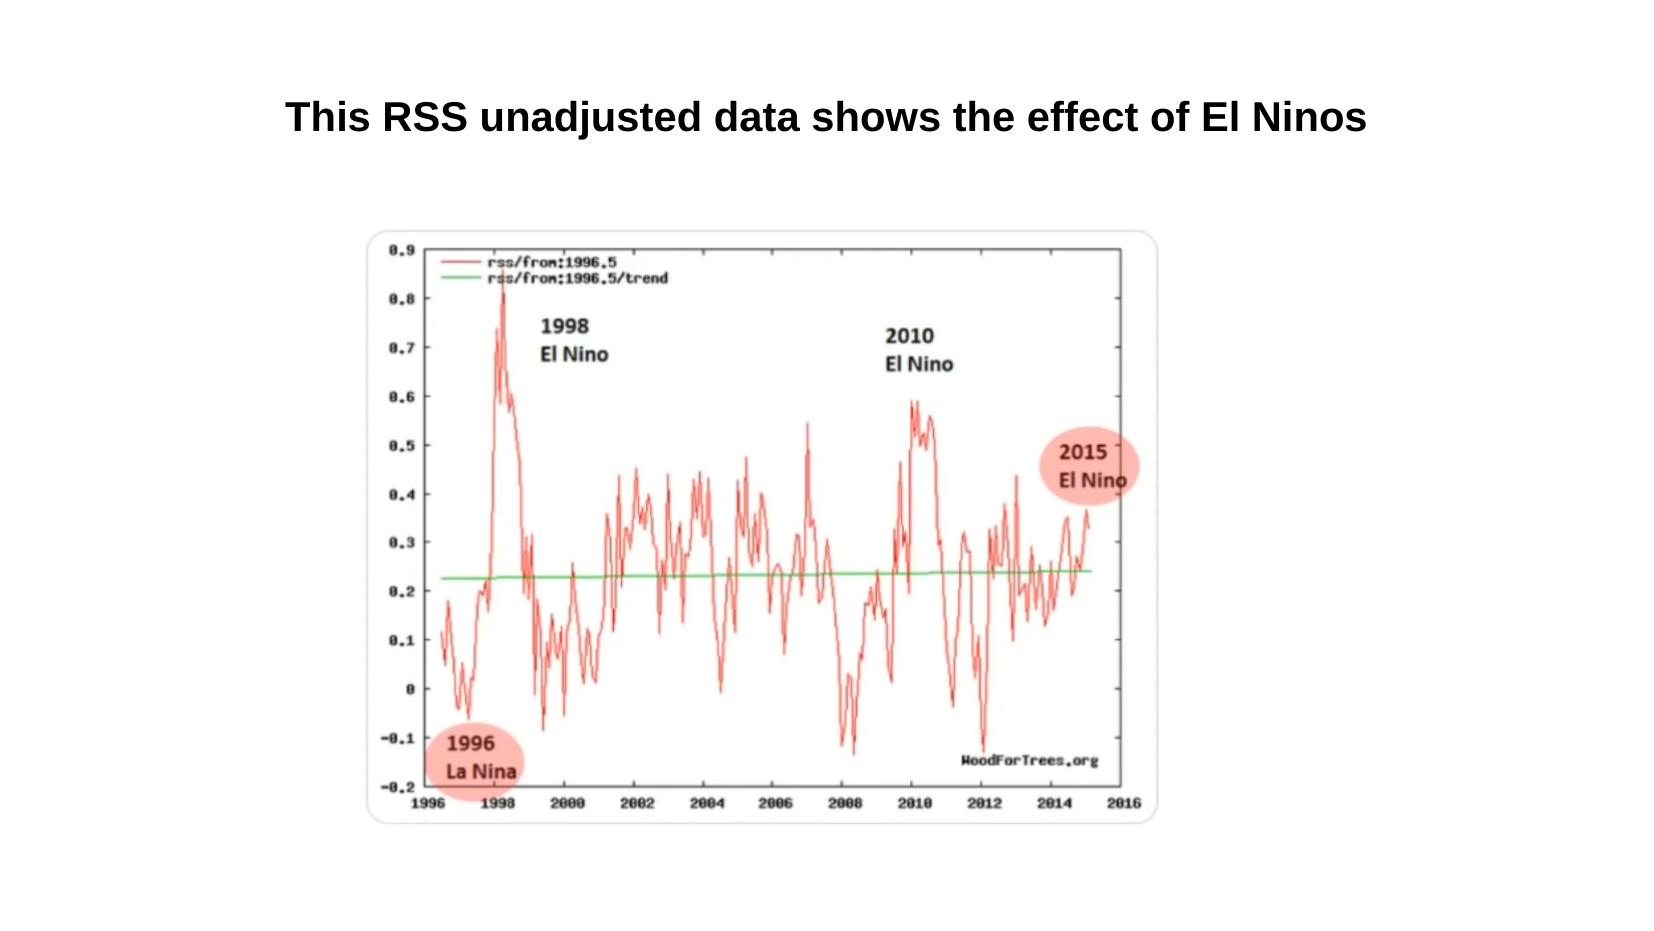

This RSS unadjusted data shows the effect of El Ninos